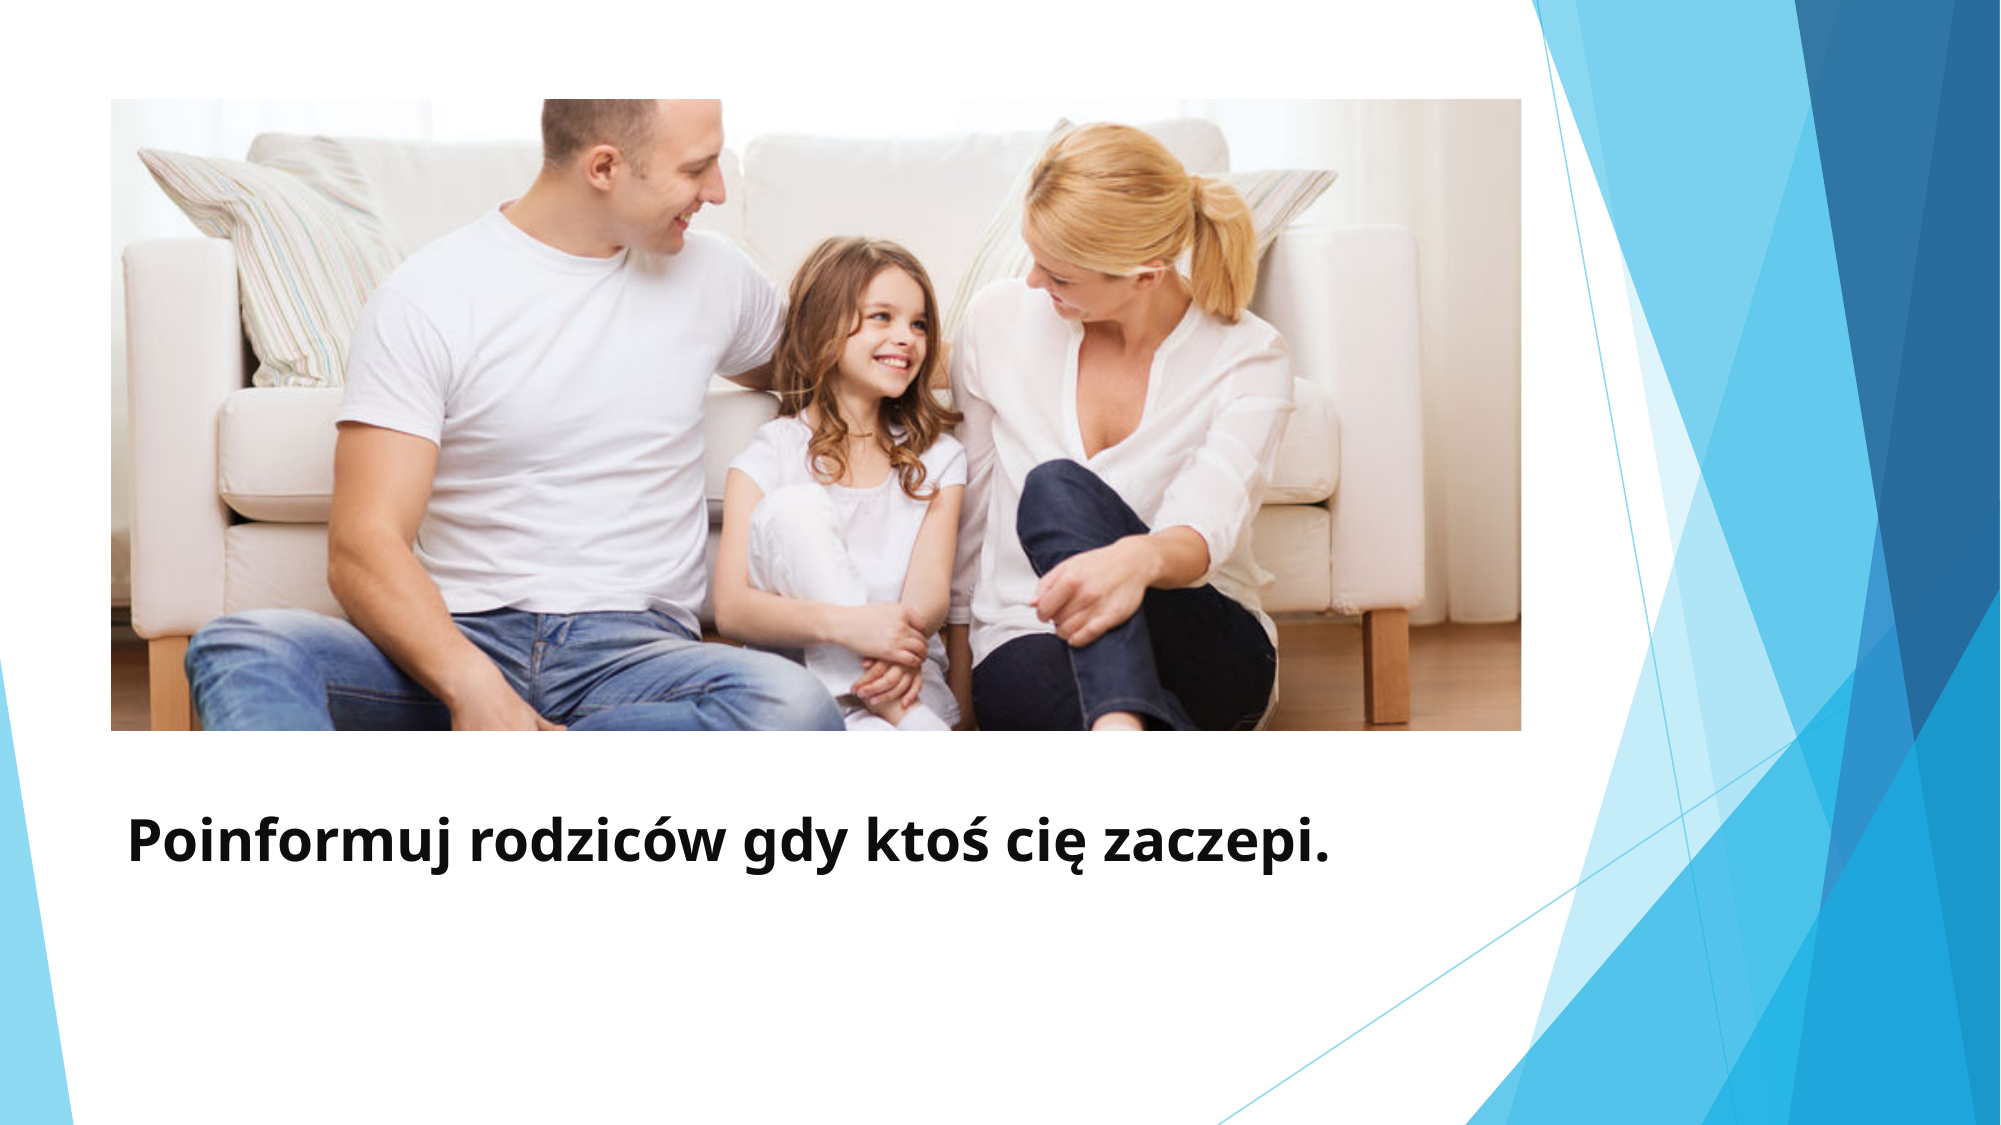

# Poinformuj rodziców gdy ktoś cię zaczepi.